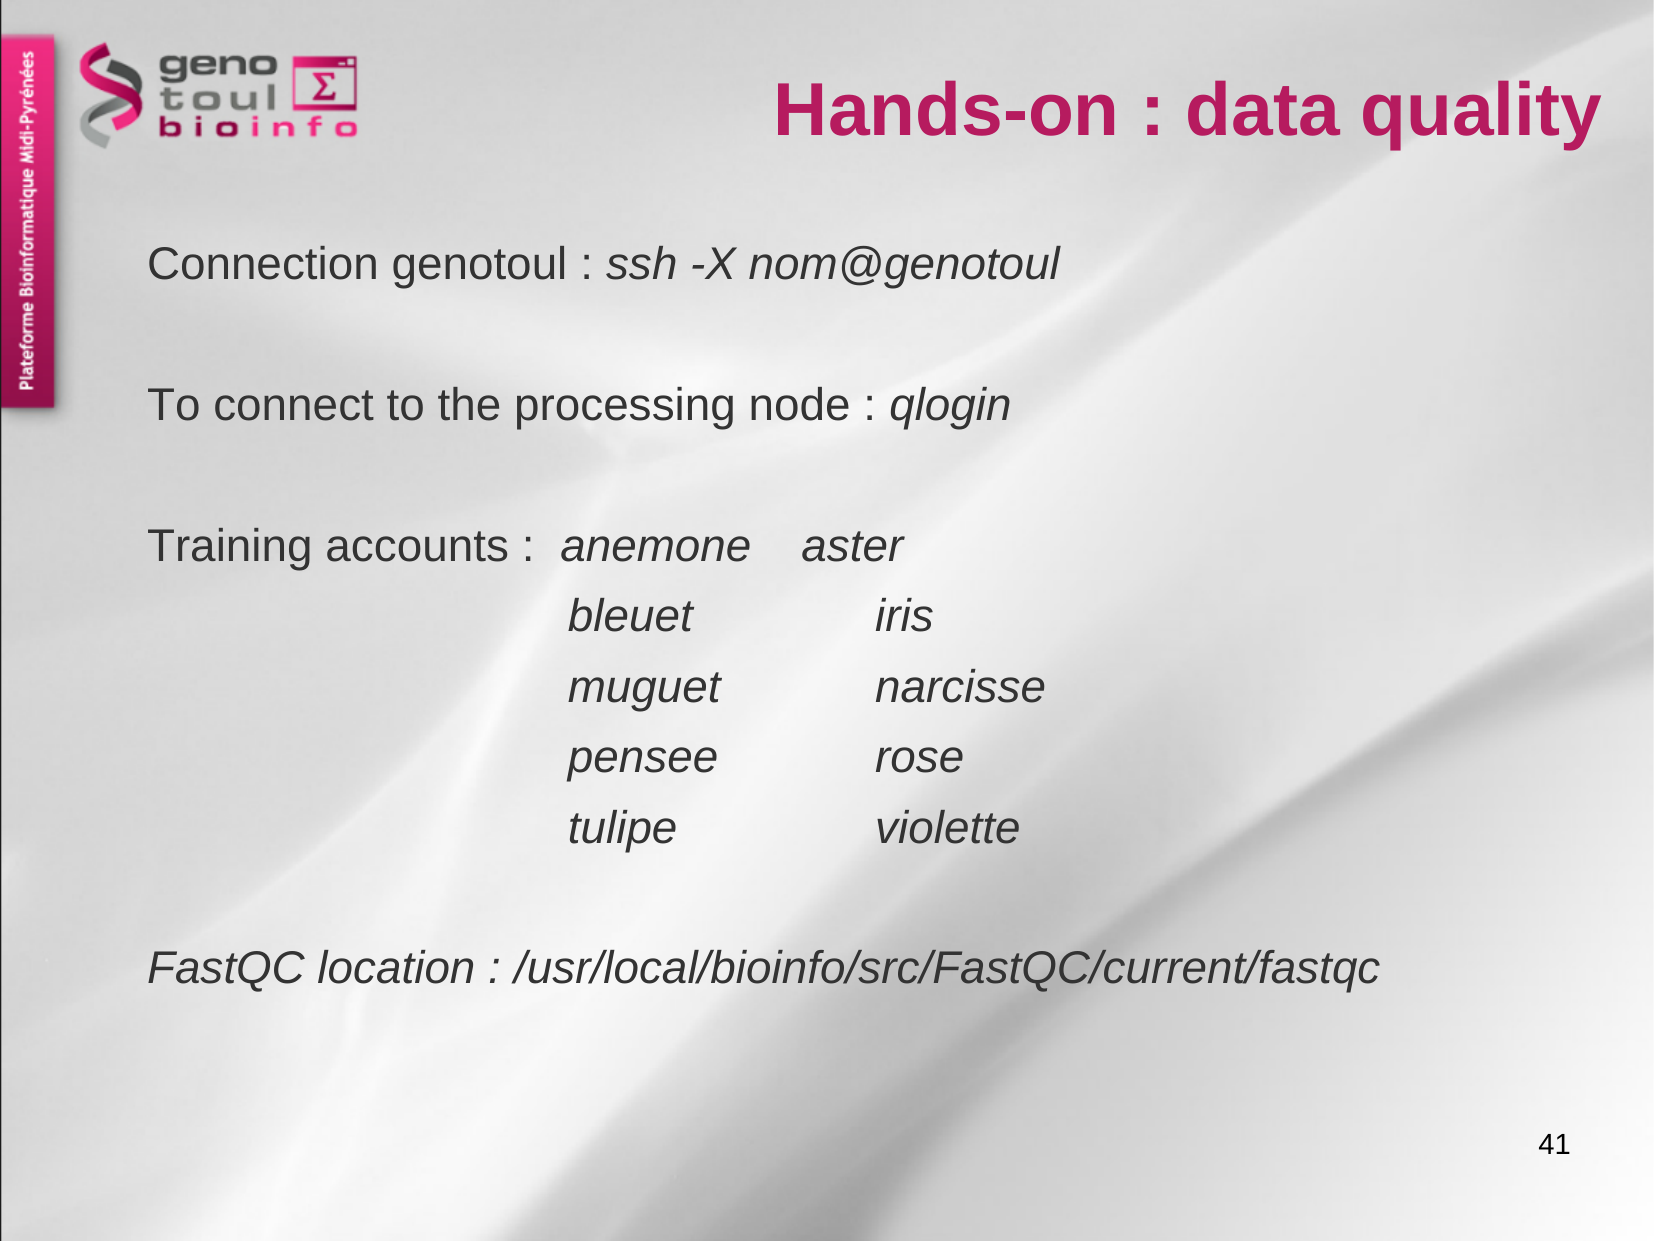

# Hands-on : data quality
Connection genotoul : ssh -X nom@genotoul
To connect to the processing node : qlogin
Training accounts : anemone 	aster
 bleuet 			iris
 muguet 		narcisse
 pensee 		rose
 tulipe 			violette
FastQC location : /usr/local/bioinfo/src/FastQC/current/fastqc